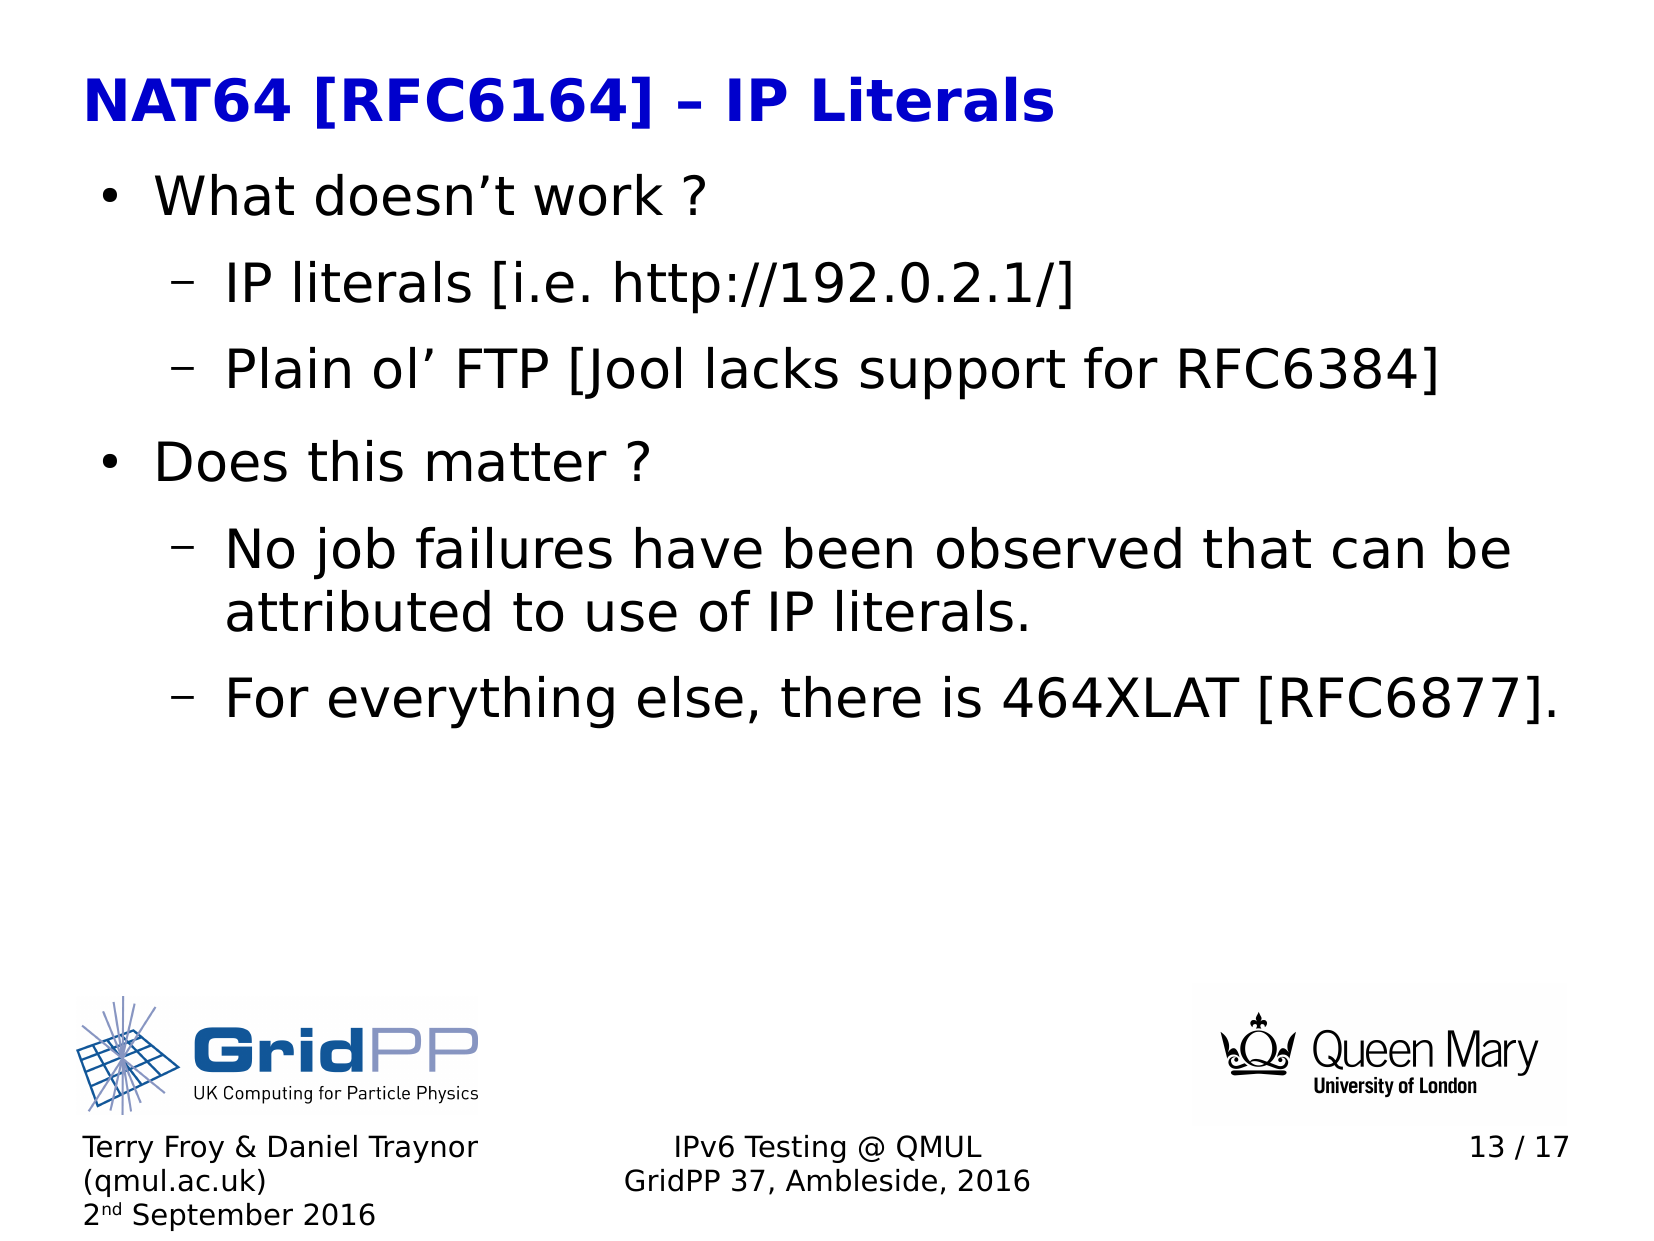

# NAT64 [RFC6164] – IP Literals
What doesn’t work ?
IP literals [i.e. http://192.0.2.1/]
Plain ol’ FTP [Jool lacks support for RFC6384]
Does this matter ?
No job failures have been observed that can be attributed to use of IP literals.
For everything else, there is 464XLAT [RFC6877].
13